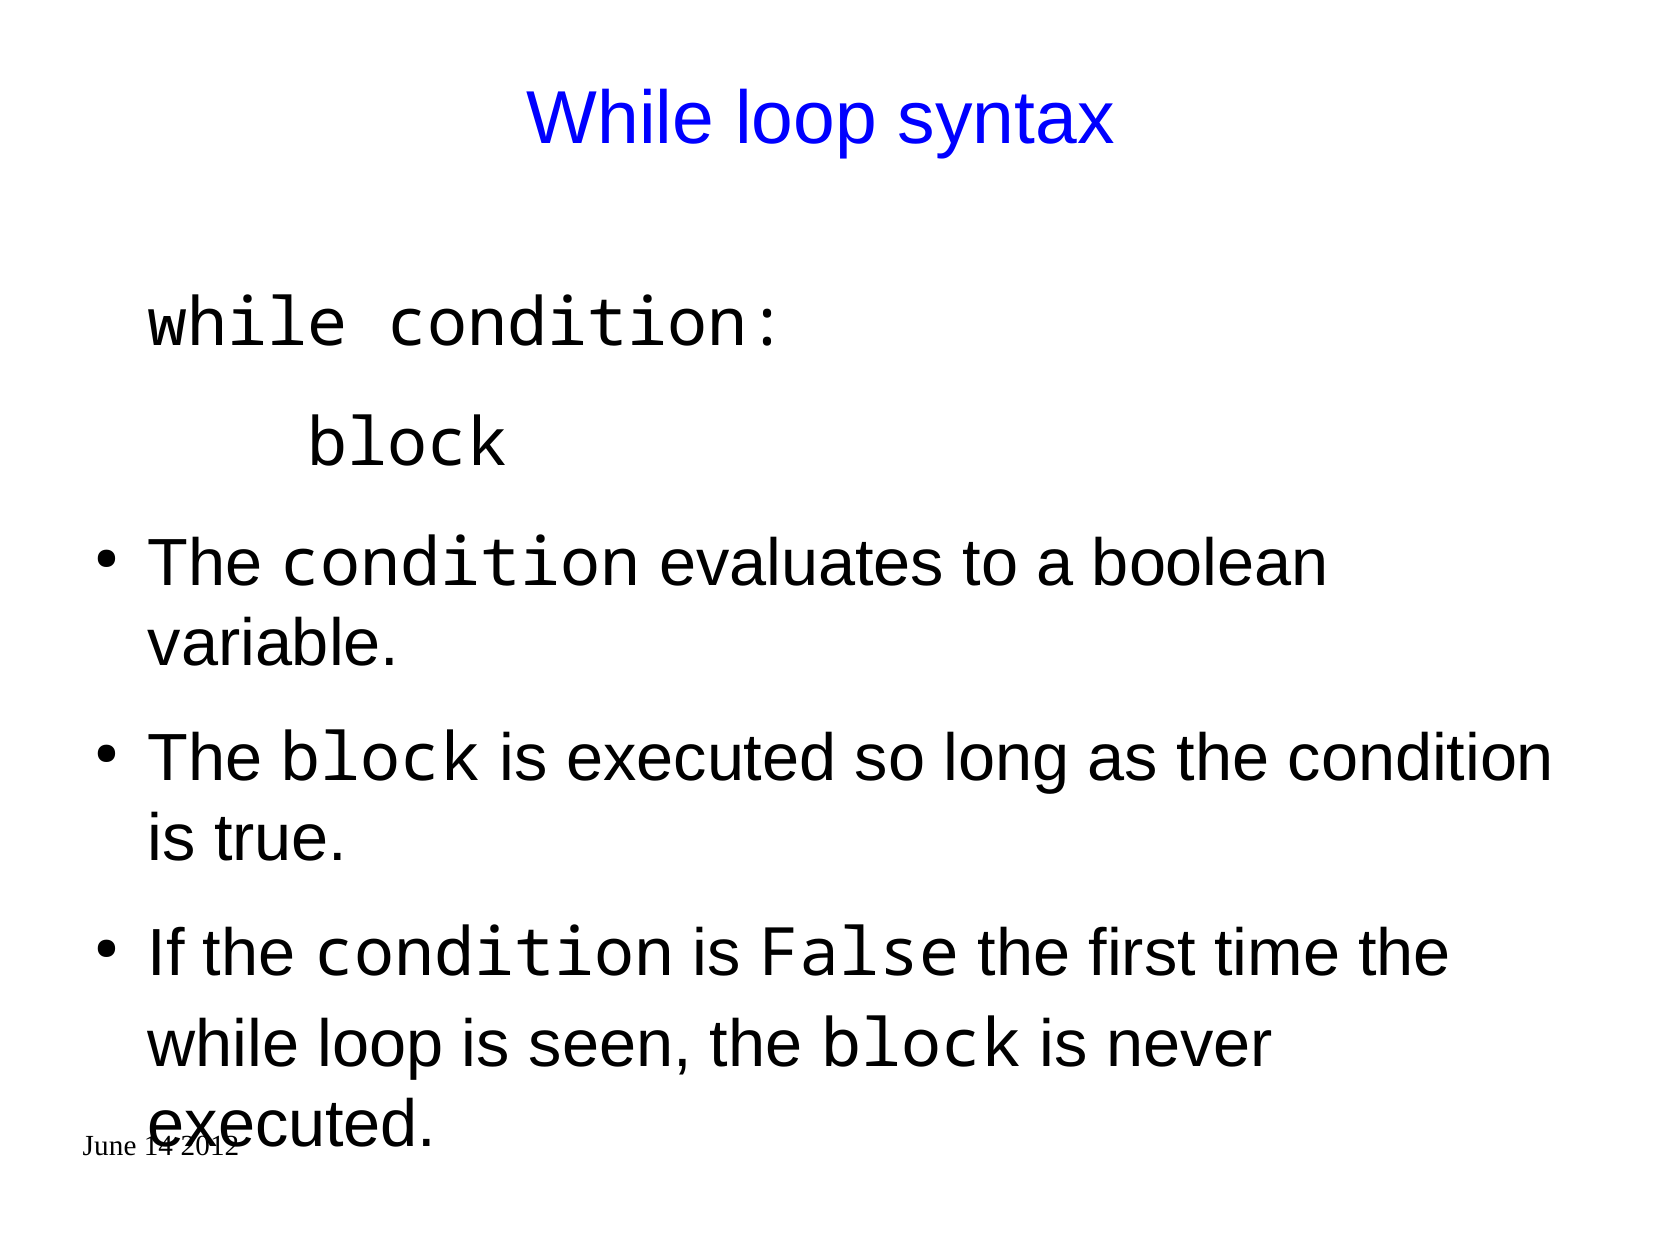

# While loop syntax
while condition:
 block
The condition evaluates to a boolean variable.
The block is executed so long as the condition is true.
If the condition is False the first time the while loop is seen, the block is never executed.
June 14 2012